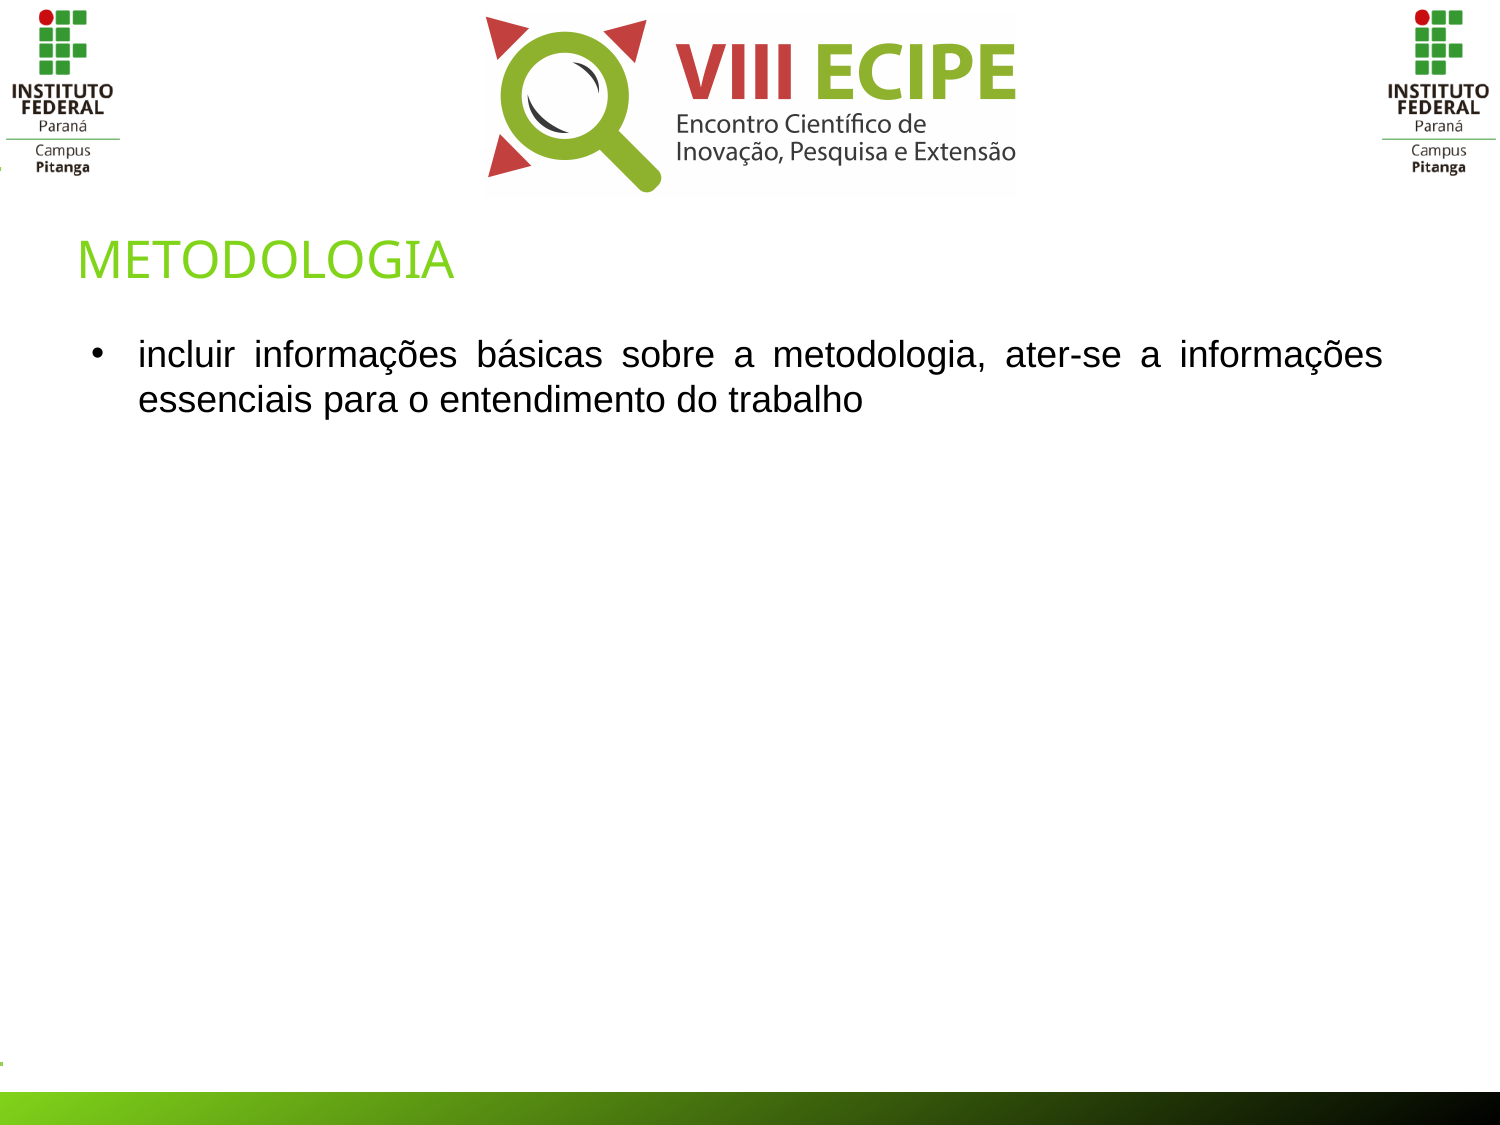

# METODOLOGIA
incluir informações básicas sobre a metodologia, ater-se a informações essenciais para o entendimento do trabalho